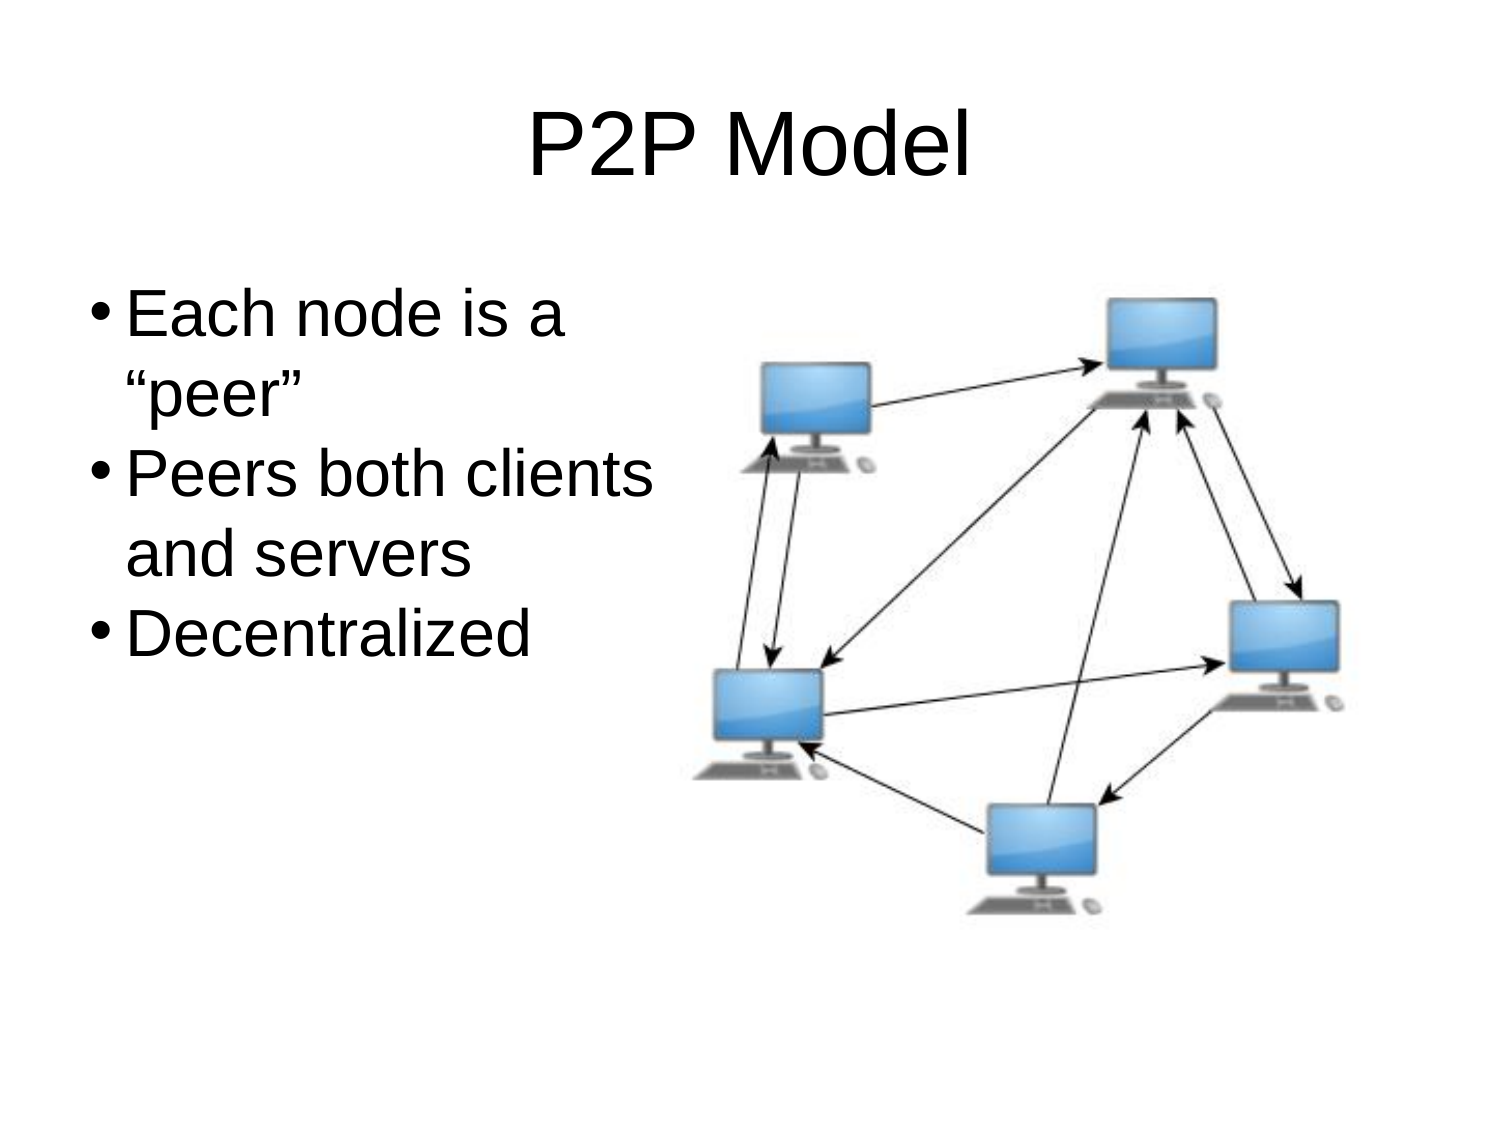

P2P Model
Each node is a
“peer”
Peers both clients
and servers
Decentralized